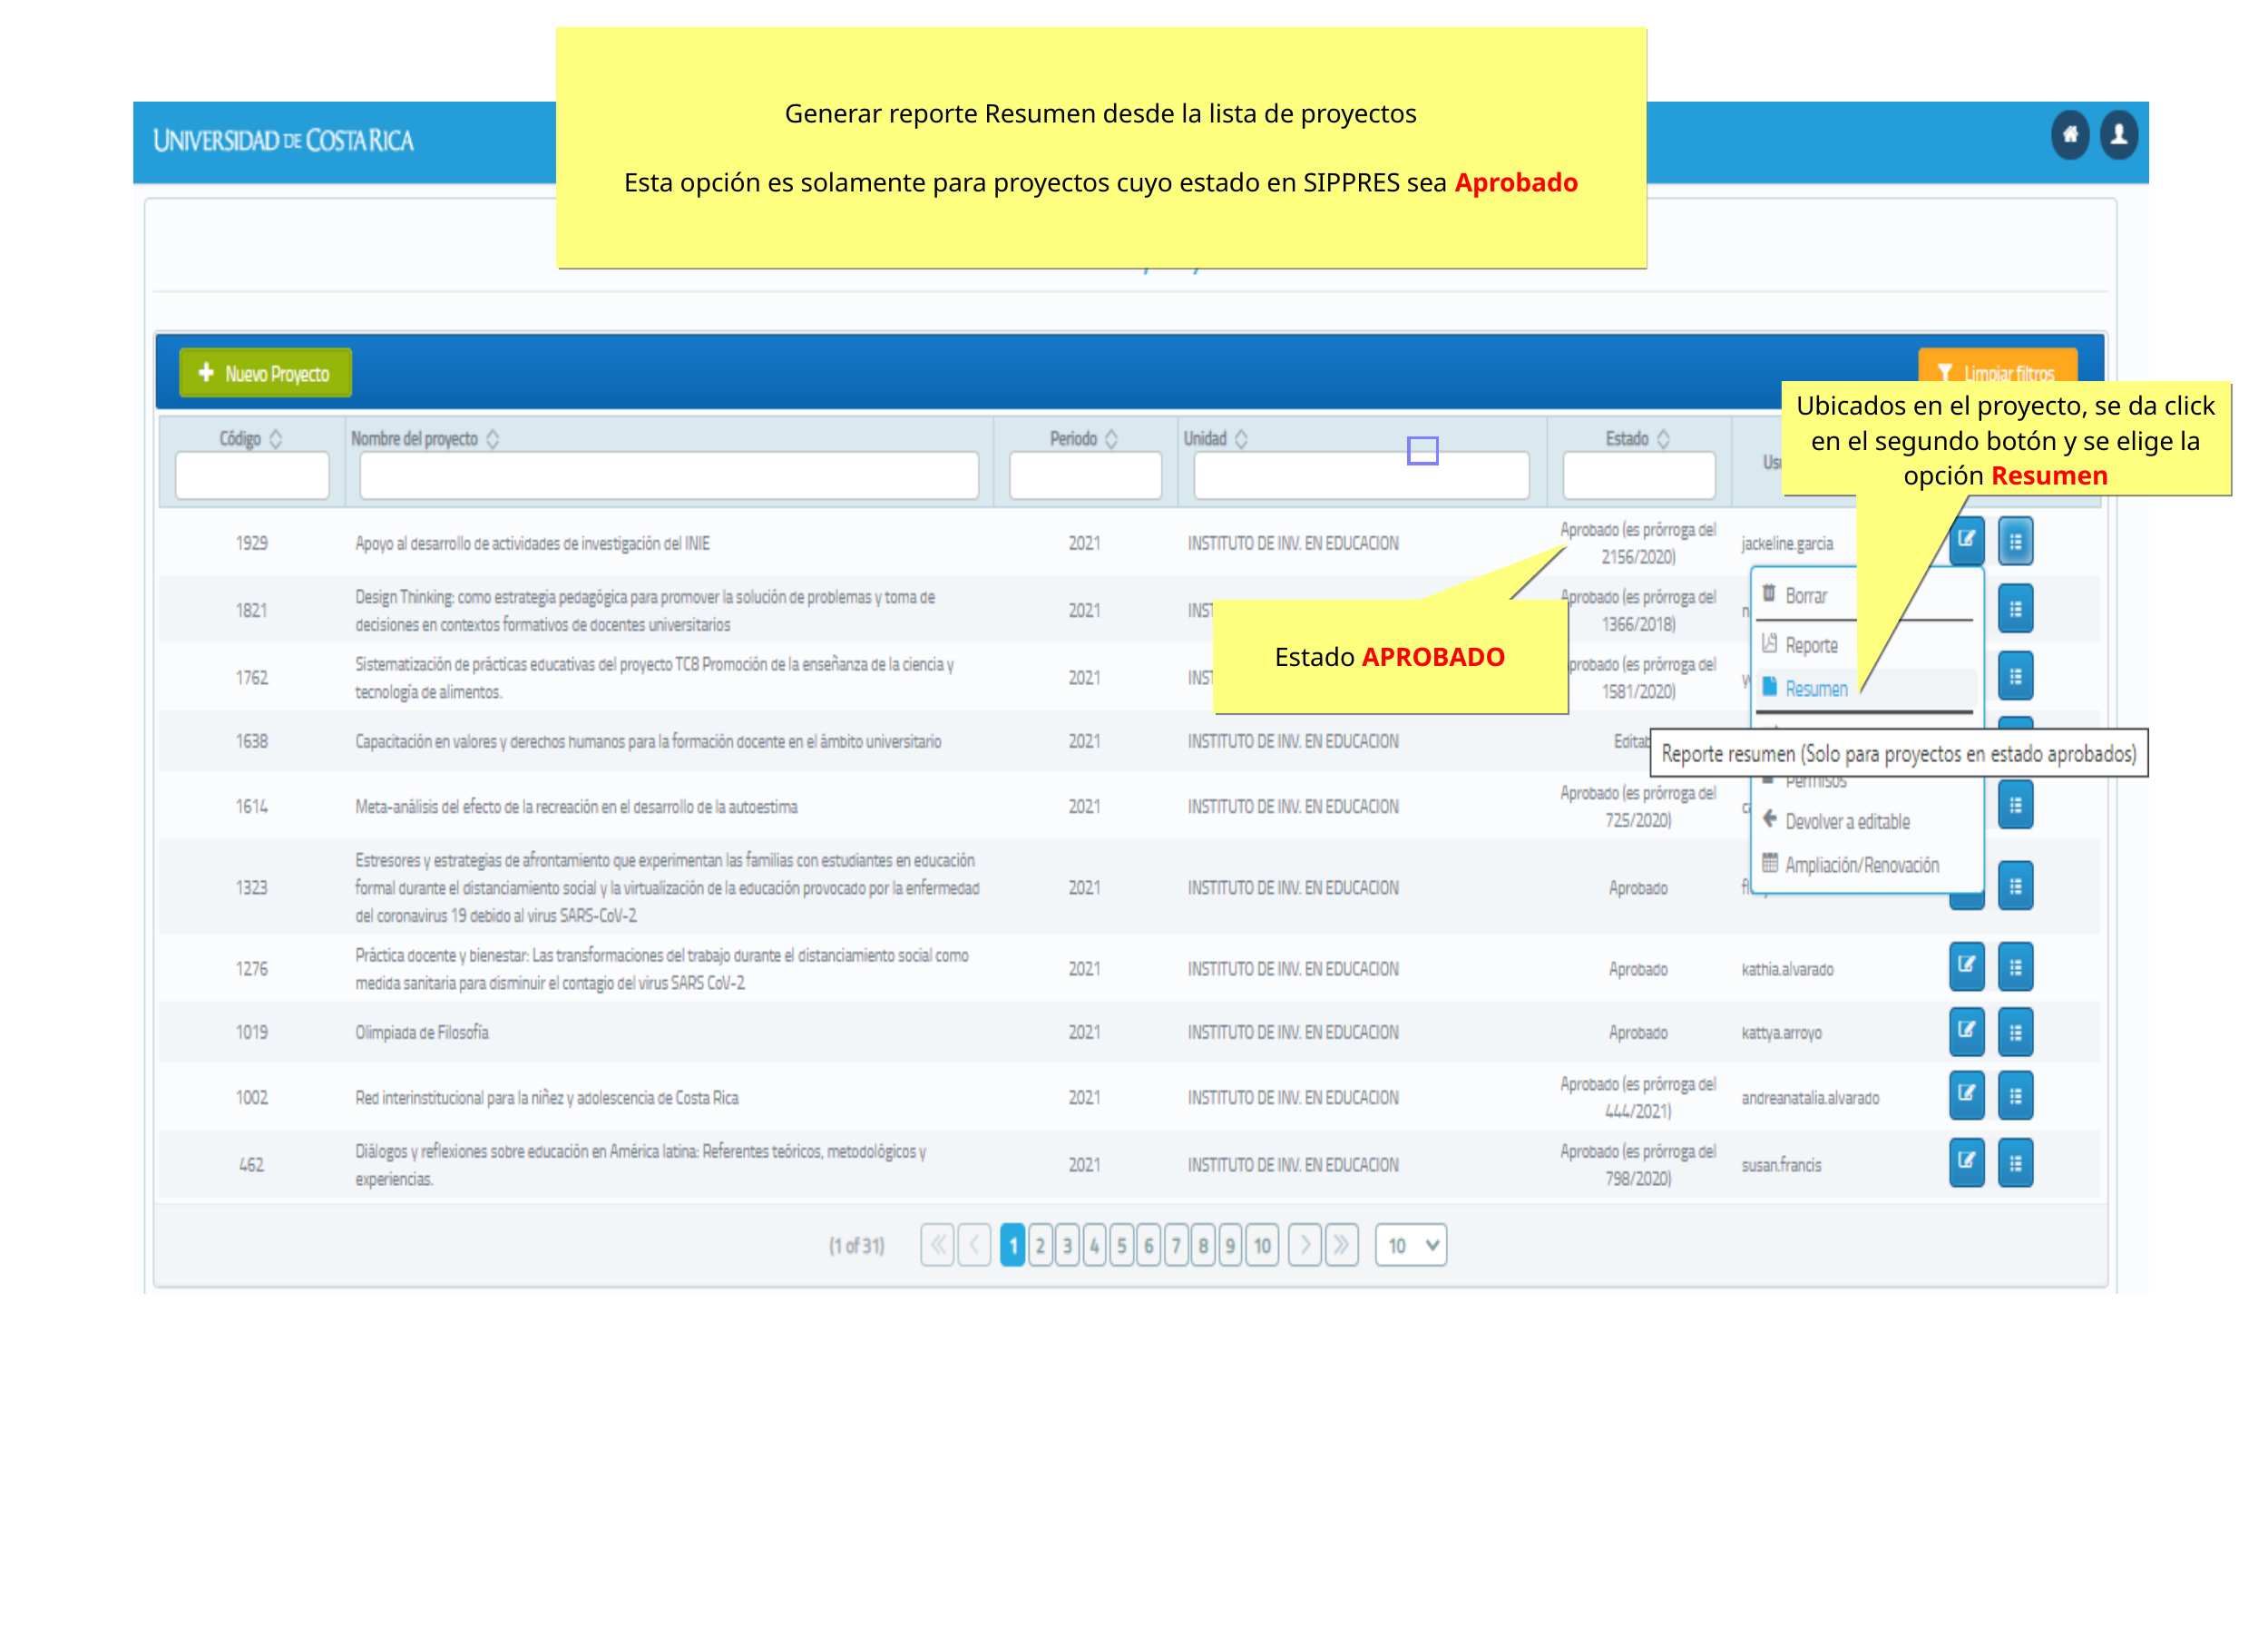

Generar reporte Resumen desde la lista de proyectos
Esta opción es solamente para proyectos cuyo estado en SIPPRES sea Aprobado
Ubicados en el proyecto, se da click en el segundo botón y se elige la opción Resumen
Estado APROBADO